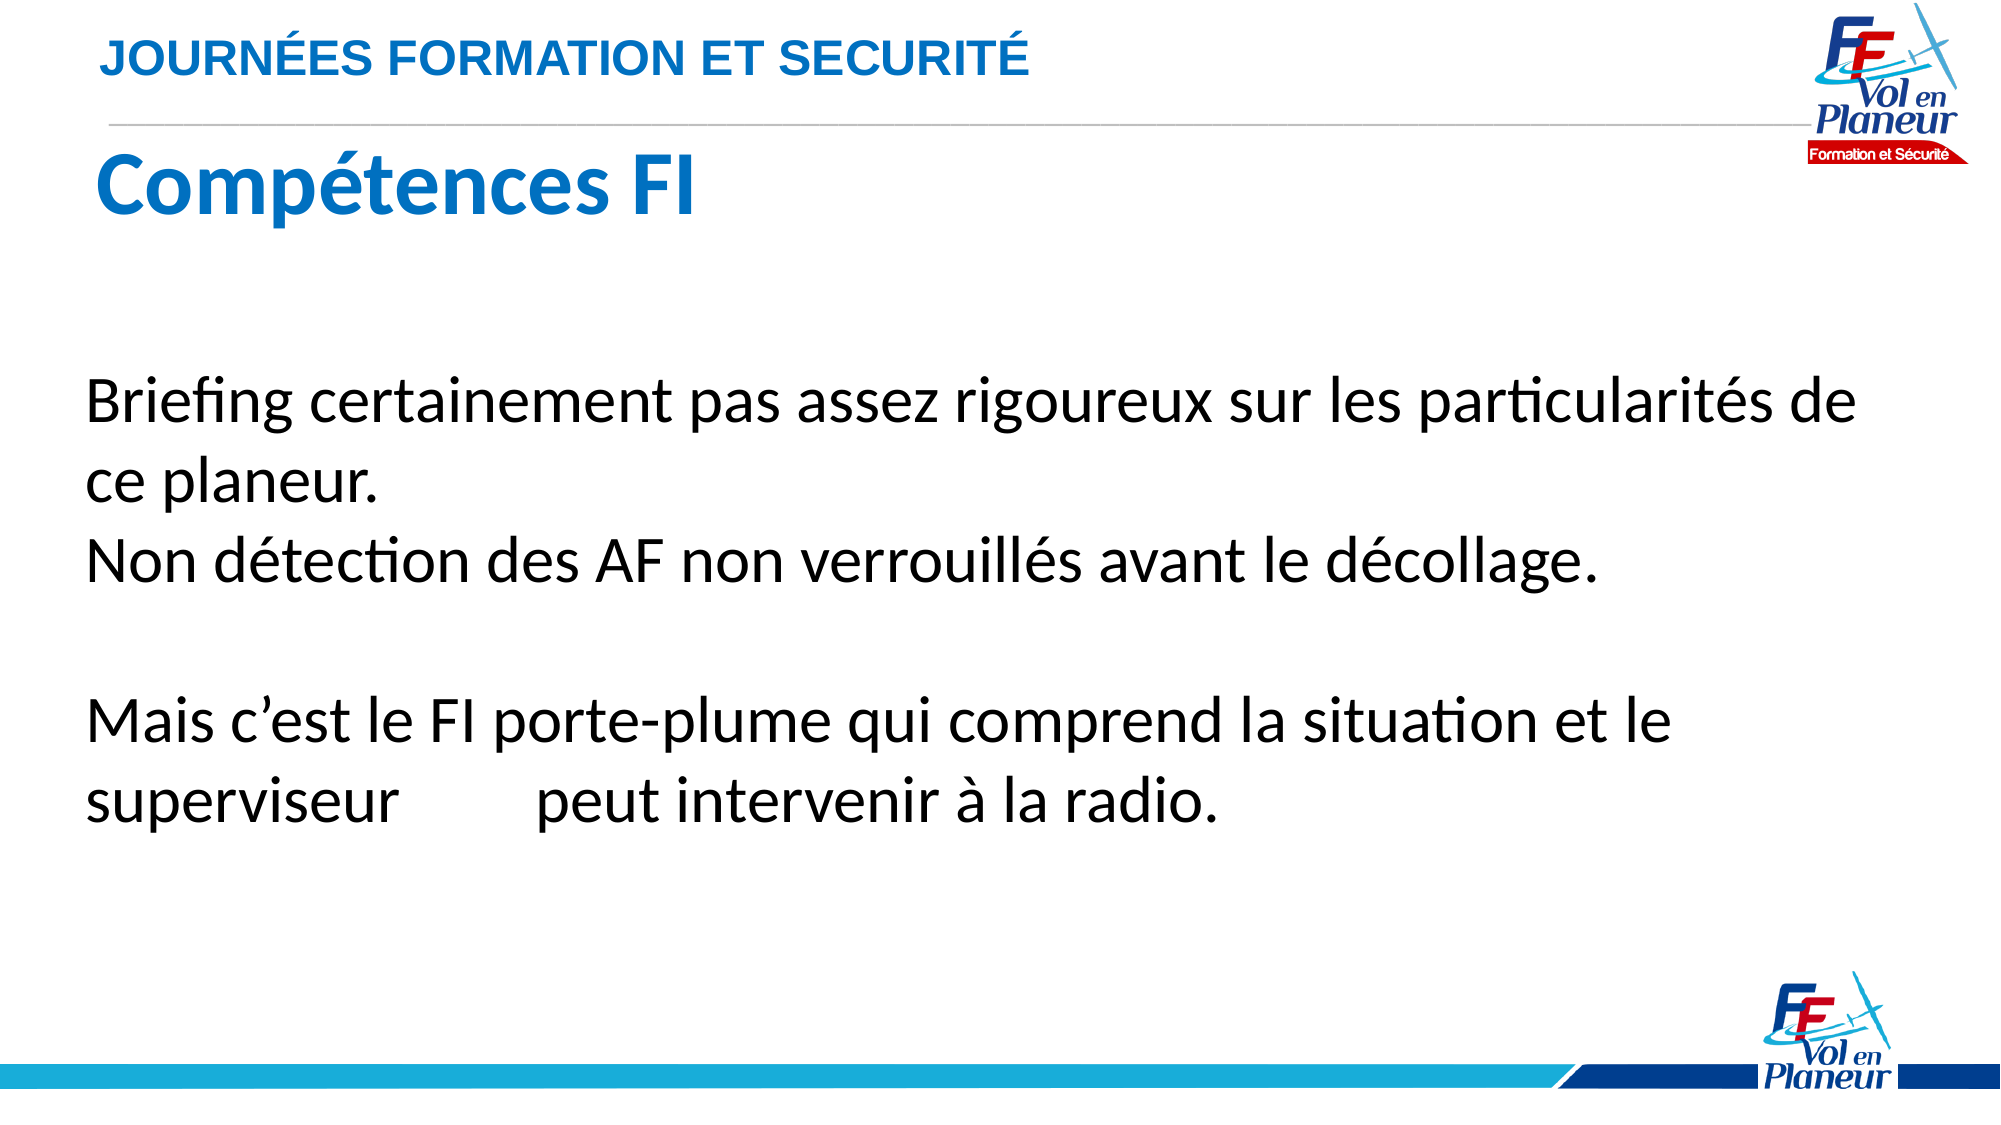

# JOURNÉES FORMATION ET SECURITÉ
Compétences FI
Briefing certainement pas assez rigoureux sur les particularités de ce planeur.
Non détection des AF non verrouillés avant le décollage.
Mais c’est le FI porte-plume qui comprend la situation et le superviseur 	peut intervenir à la radio.